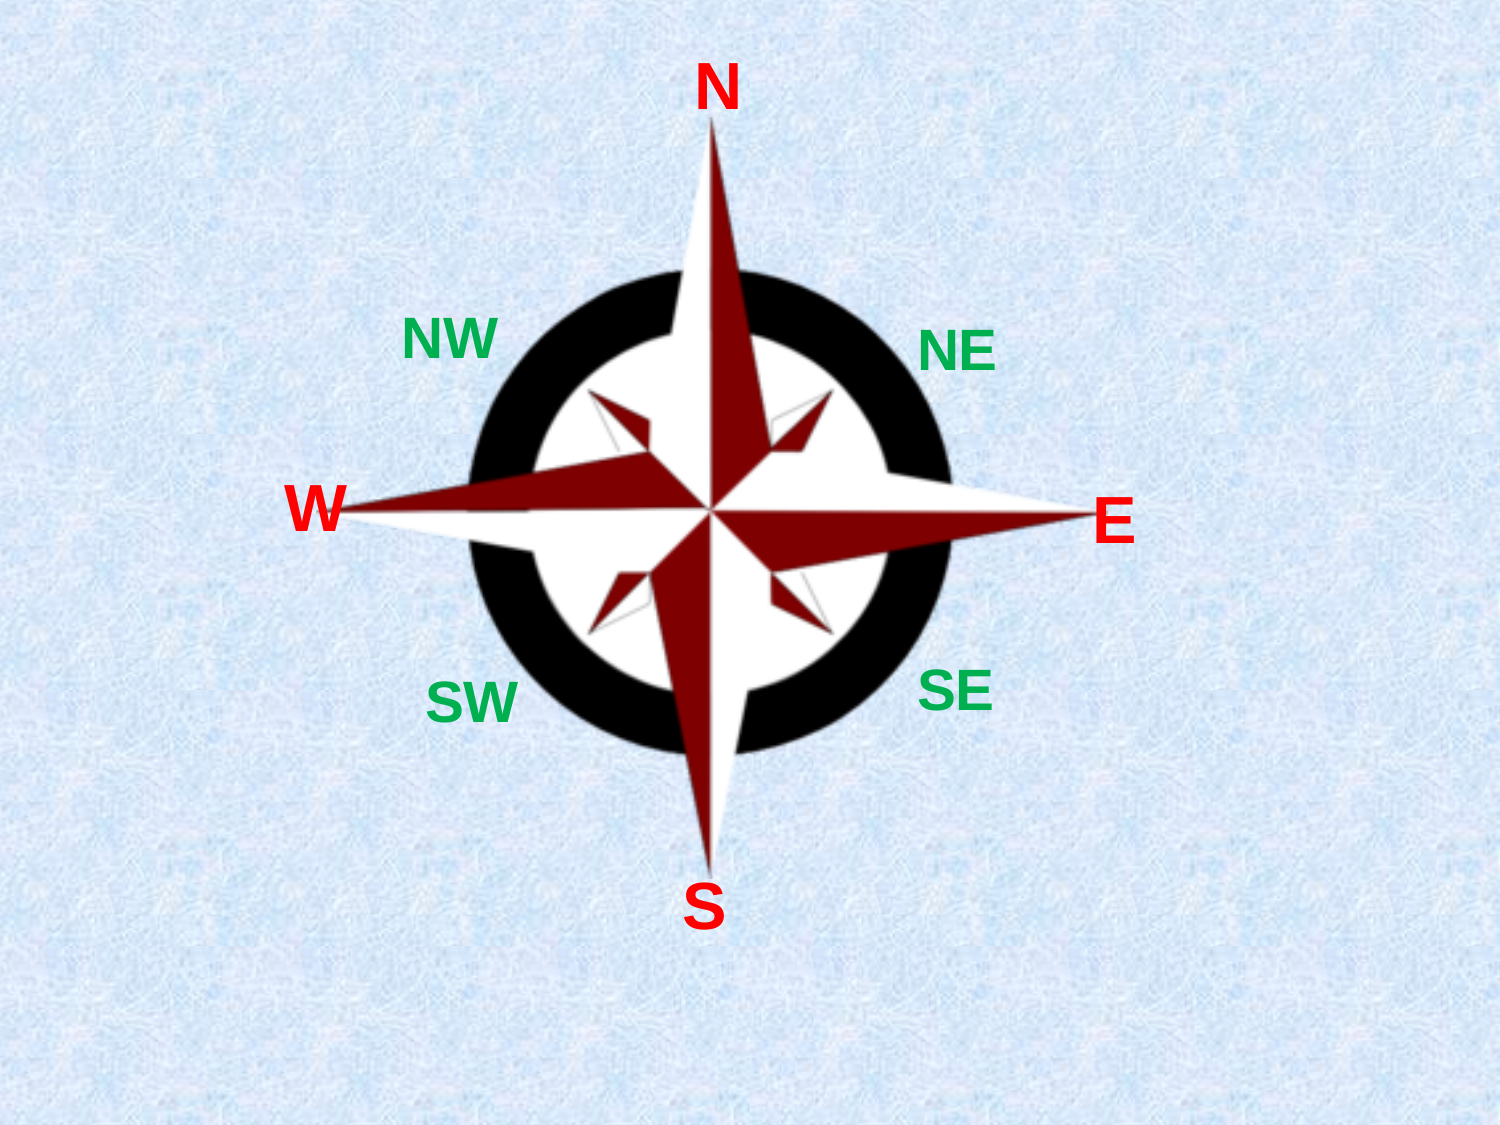

N
NW
NE
W
E
SE
SW
S